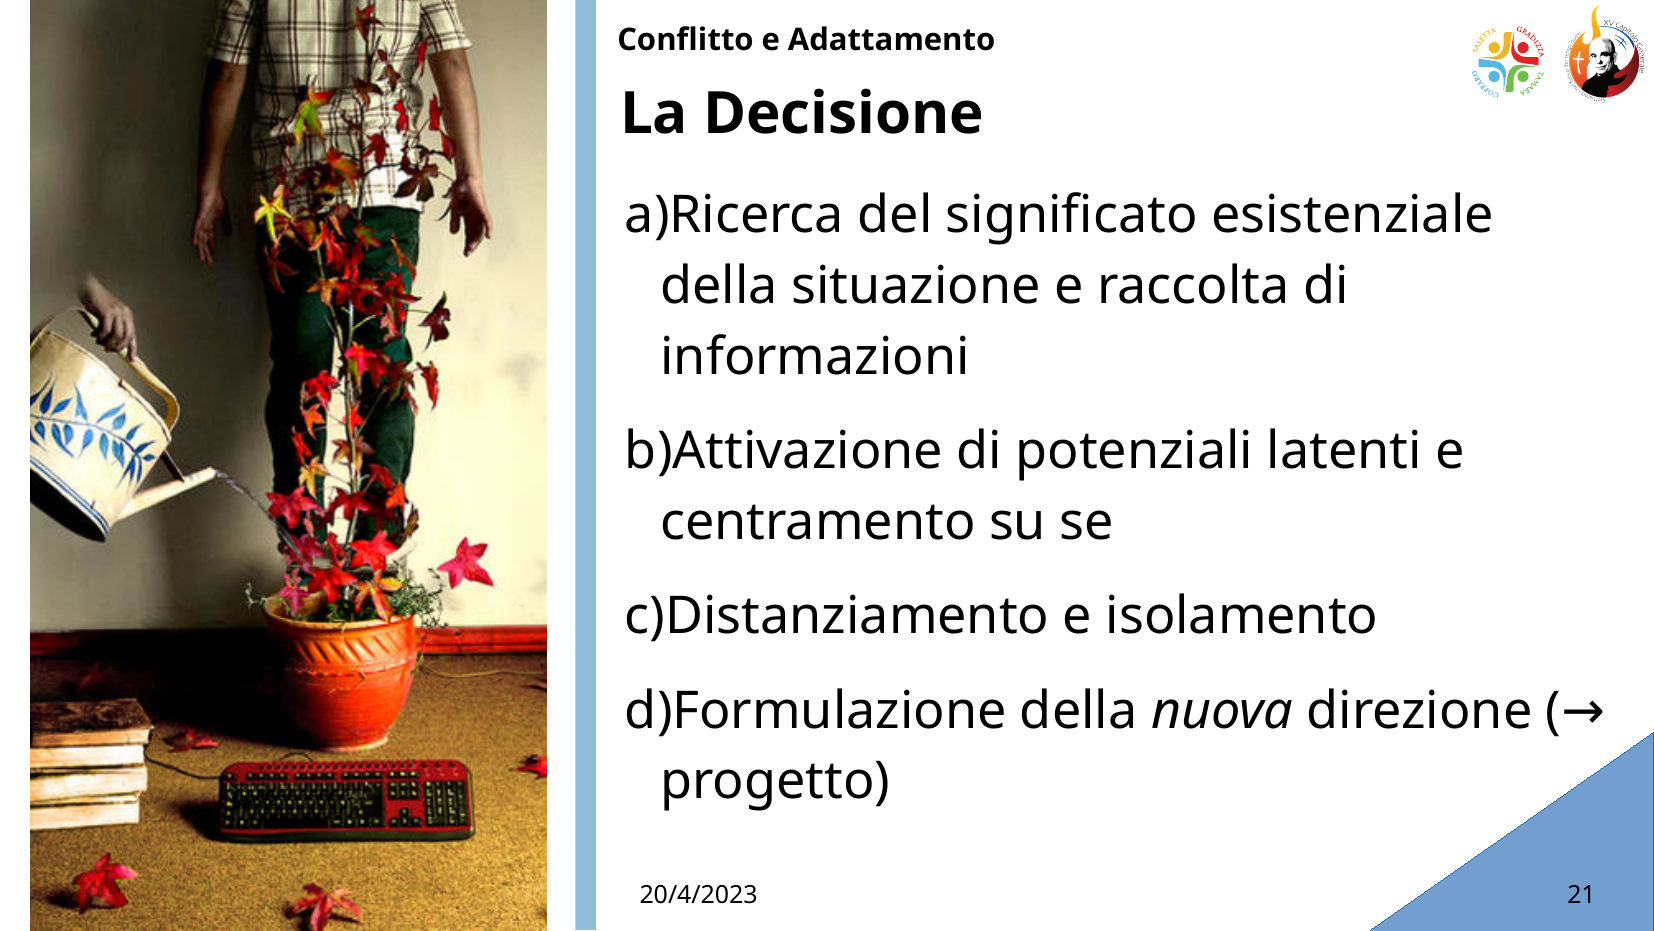

Conflitto e Adattamento
La Decisione
# Ricerca del significato esistenziale della situazione e raccolta di informazioni
Attivazione di potenziali latenti e centramento su se
Distanziamento e isolamento
Formulazione della nuova direzione (→ progetto)